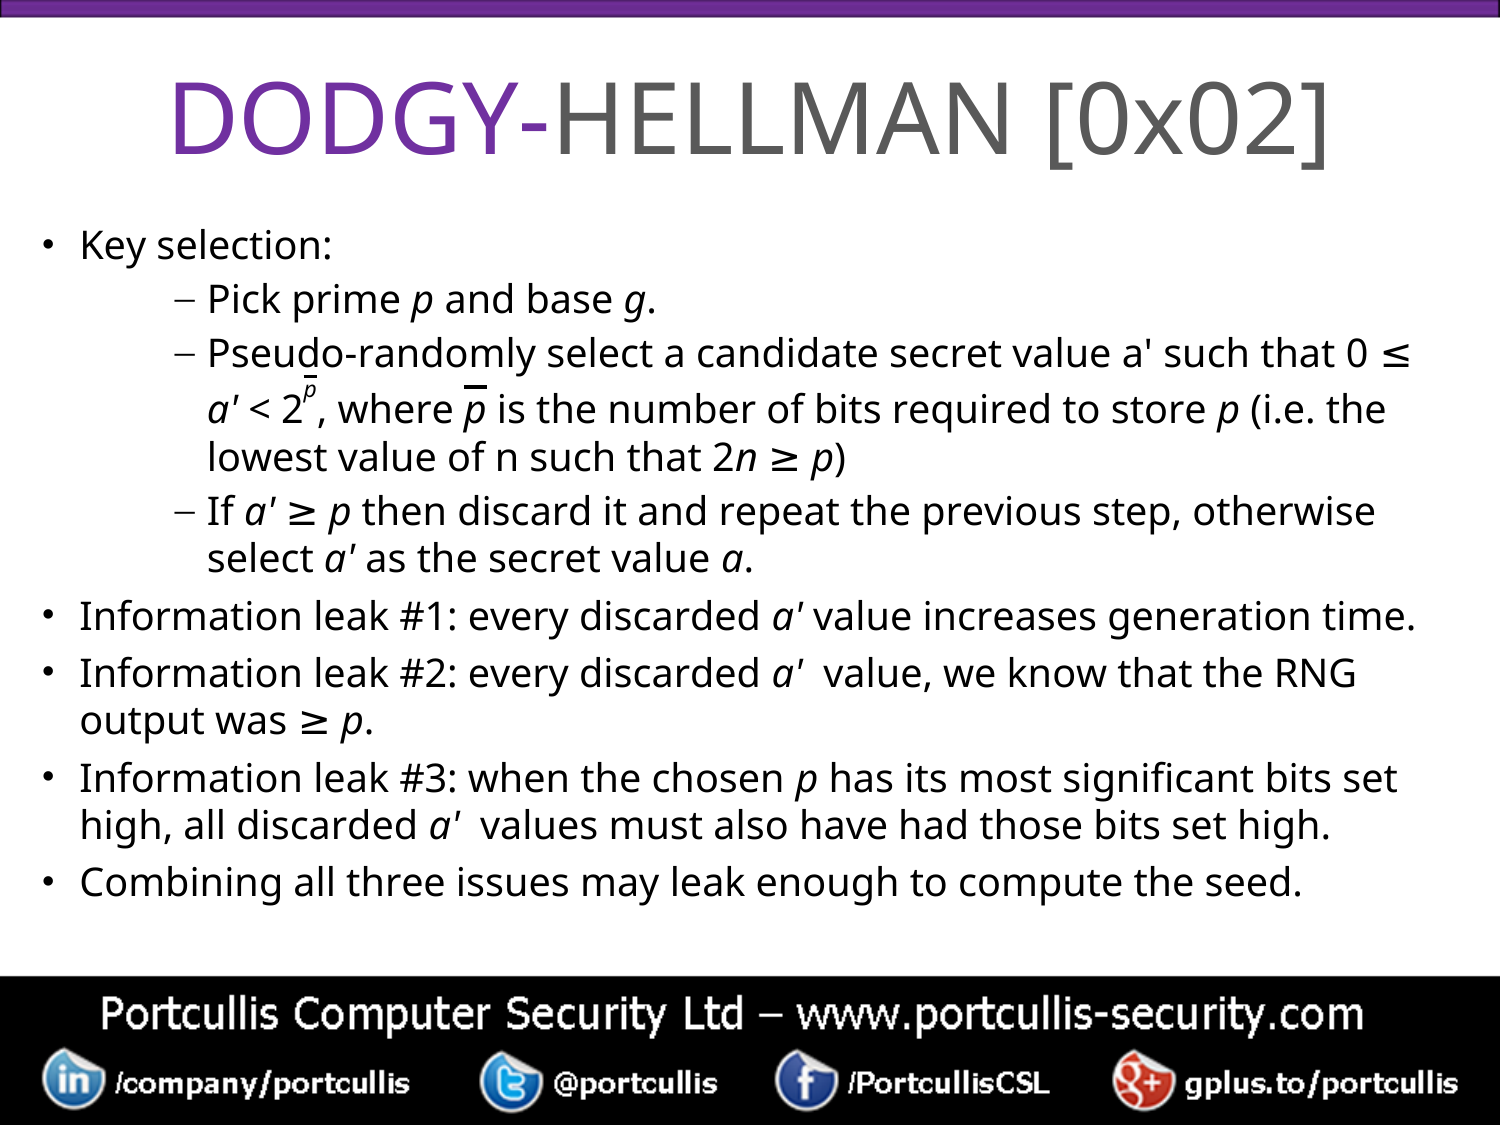

# DODGY-HELLMAN [0x02]
Key selection:
Pick prime p and base g.
Pseudo-randomly select a candidate secret value a' such that 0 ≤ a' < 2p, where p is the number of bits required to store p (i.e. the lowest value of n such that 2n ≥ p)
If a' ≥ p then discard it and repeat the previous step, otherwise select a' as the secret value a.
Information leak #1: every discarded a' value increases generation time.
Information leak #2: every discarded a' value, we know that the RNG output was ≥ p.
Information leak #3: when the chosen p has its most significant bits set high, all discarded a' values must also have had those bits set high.
Combining all three issues may leak enough to compute the seed.